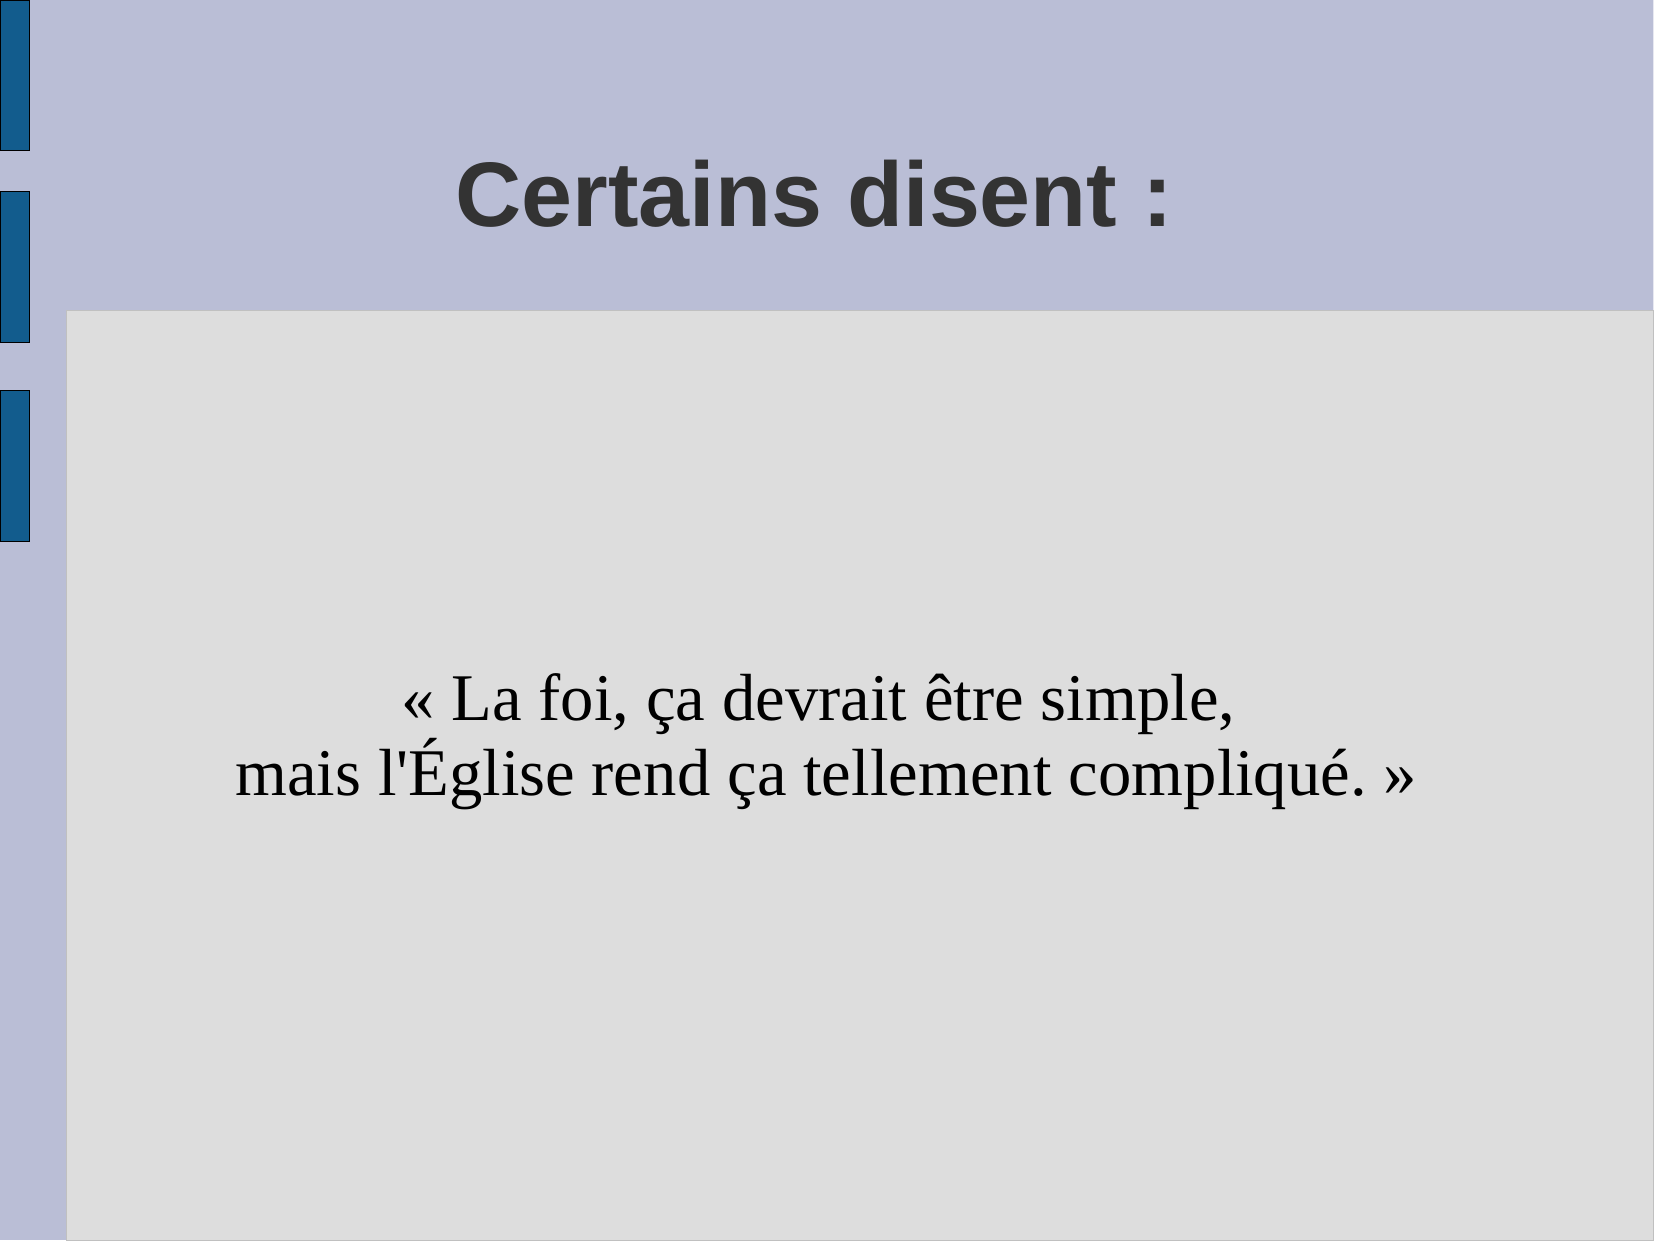

# Certains disent :
« La foi, ça devrait être simple,
mais l'Église rend ça tellement compliqué. »